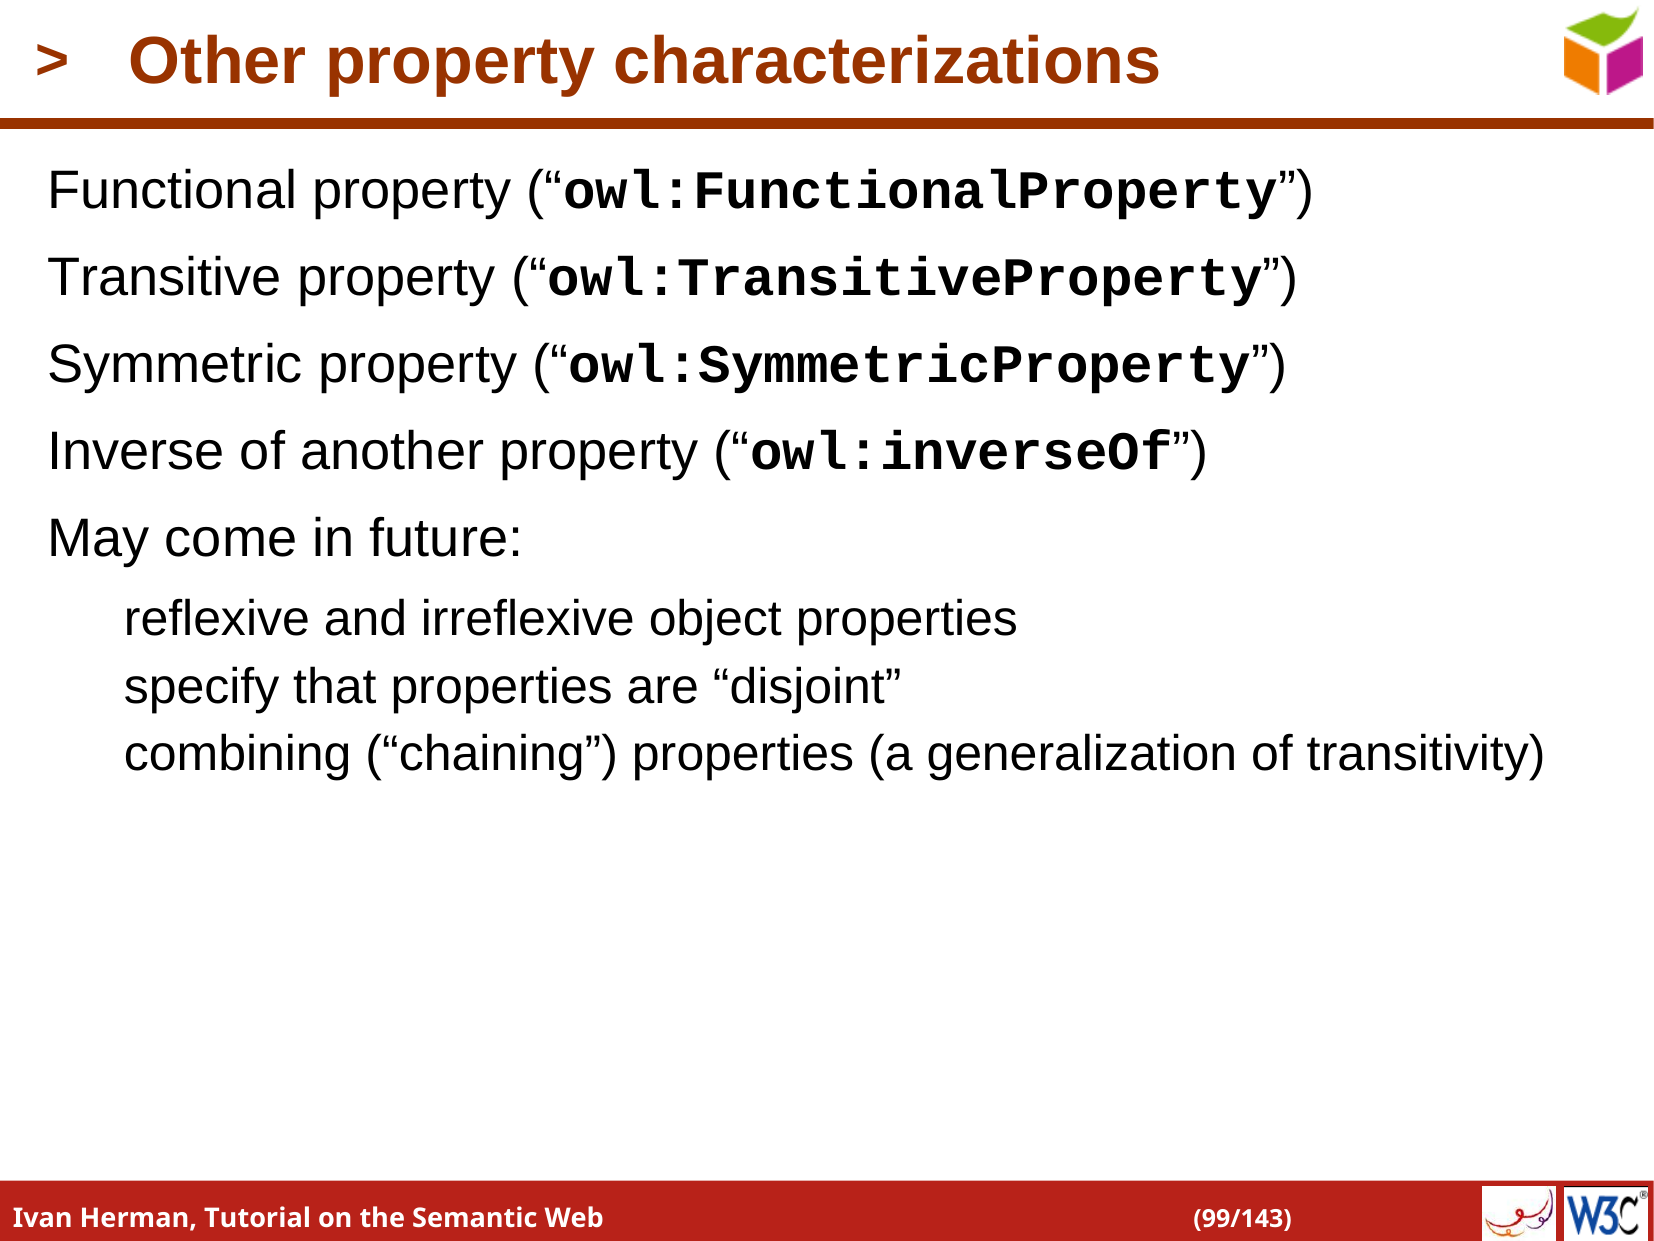

# Other property characterizations
Functional property (“owl:FunctionalProperty”)
Transitive property (“owl:TransitiveProperty”)
Symmetric property (“owl:SymmetricProperty”)
Inverse of another property (“owl:inverseOf”)
May come in future:
reflexive and irreflexive object properties
specify that properties are “disjoint”
combining (“chaining”) properties (a generalization of transitivity)